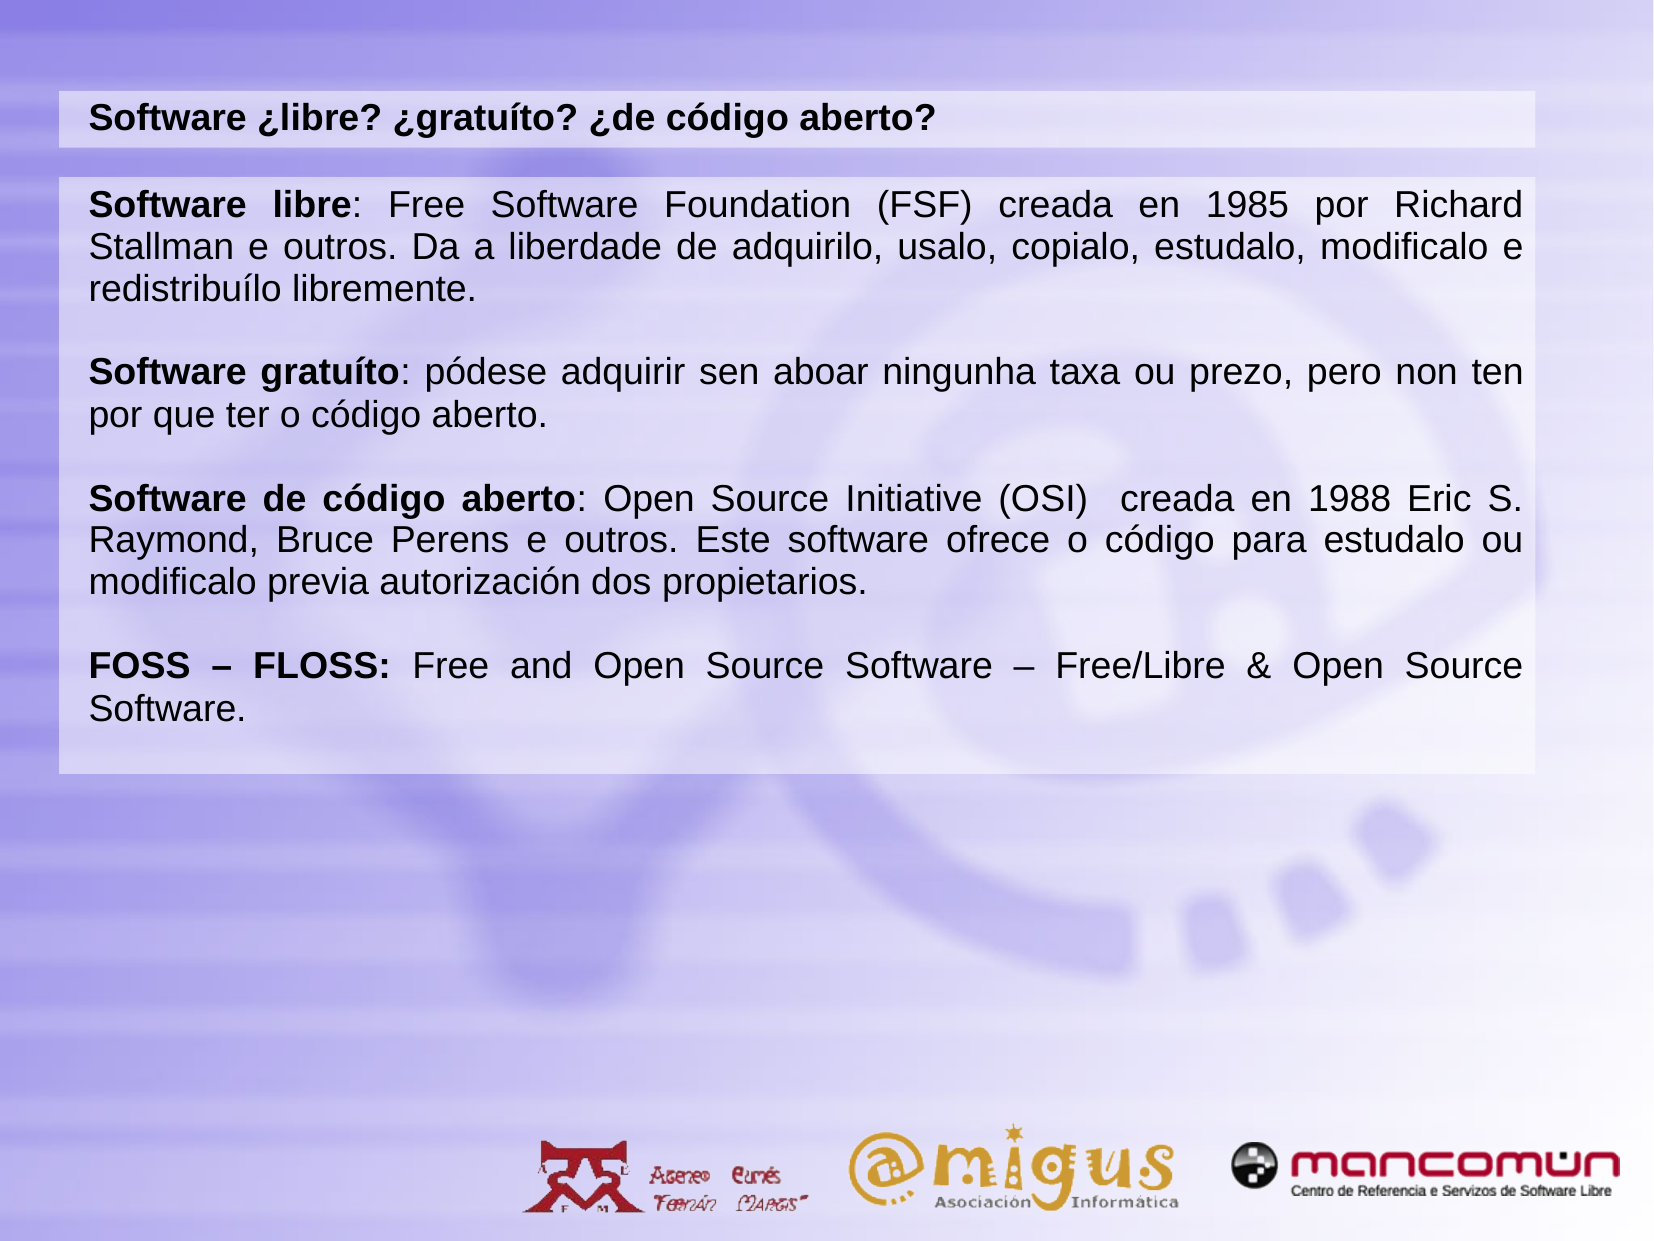

Software ¿libre? ¿gratuíto? ¿de código aberto?
Software libre: Free Software Foundation (FSF) creada en 1985 por Richard Stallman e outros. Da a liberdade de adquirilo, usalo, copialo, estudalo, modificalo e redistribuílo libremente.
Software gratuíto: pódese adquirir sen aboar ningunha taxa ou prezo, pero non ten por que ter o código aberto.
Software de código aberto: Open Source Initiative (OSI) creada en 1988 Eric S. Raymond, Bruce Perens e outros. Este software ofrece o código para estudalo ou modificalo previa autorización dos propietarios.
FOSS – FLOSS: Free and Open Source Software – Free/Libre & Open Source Software.